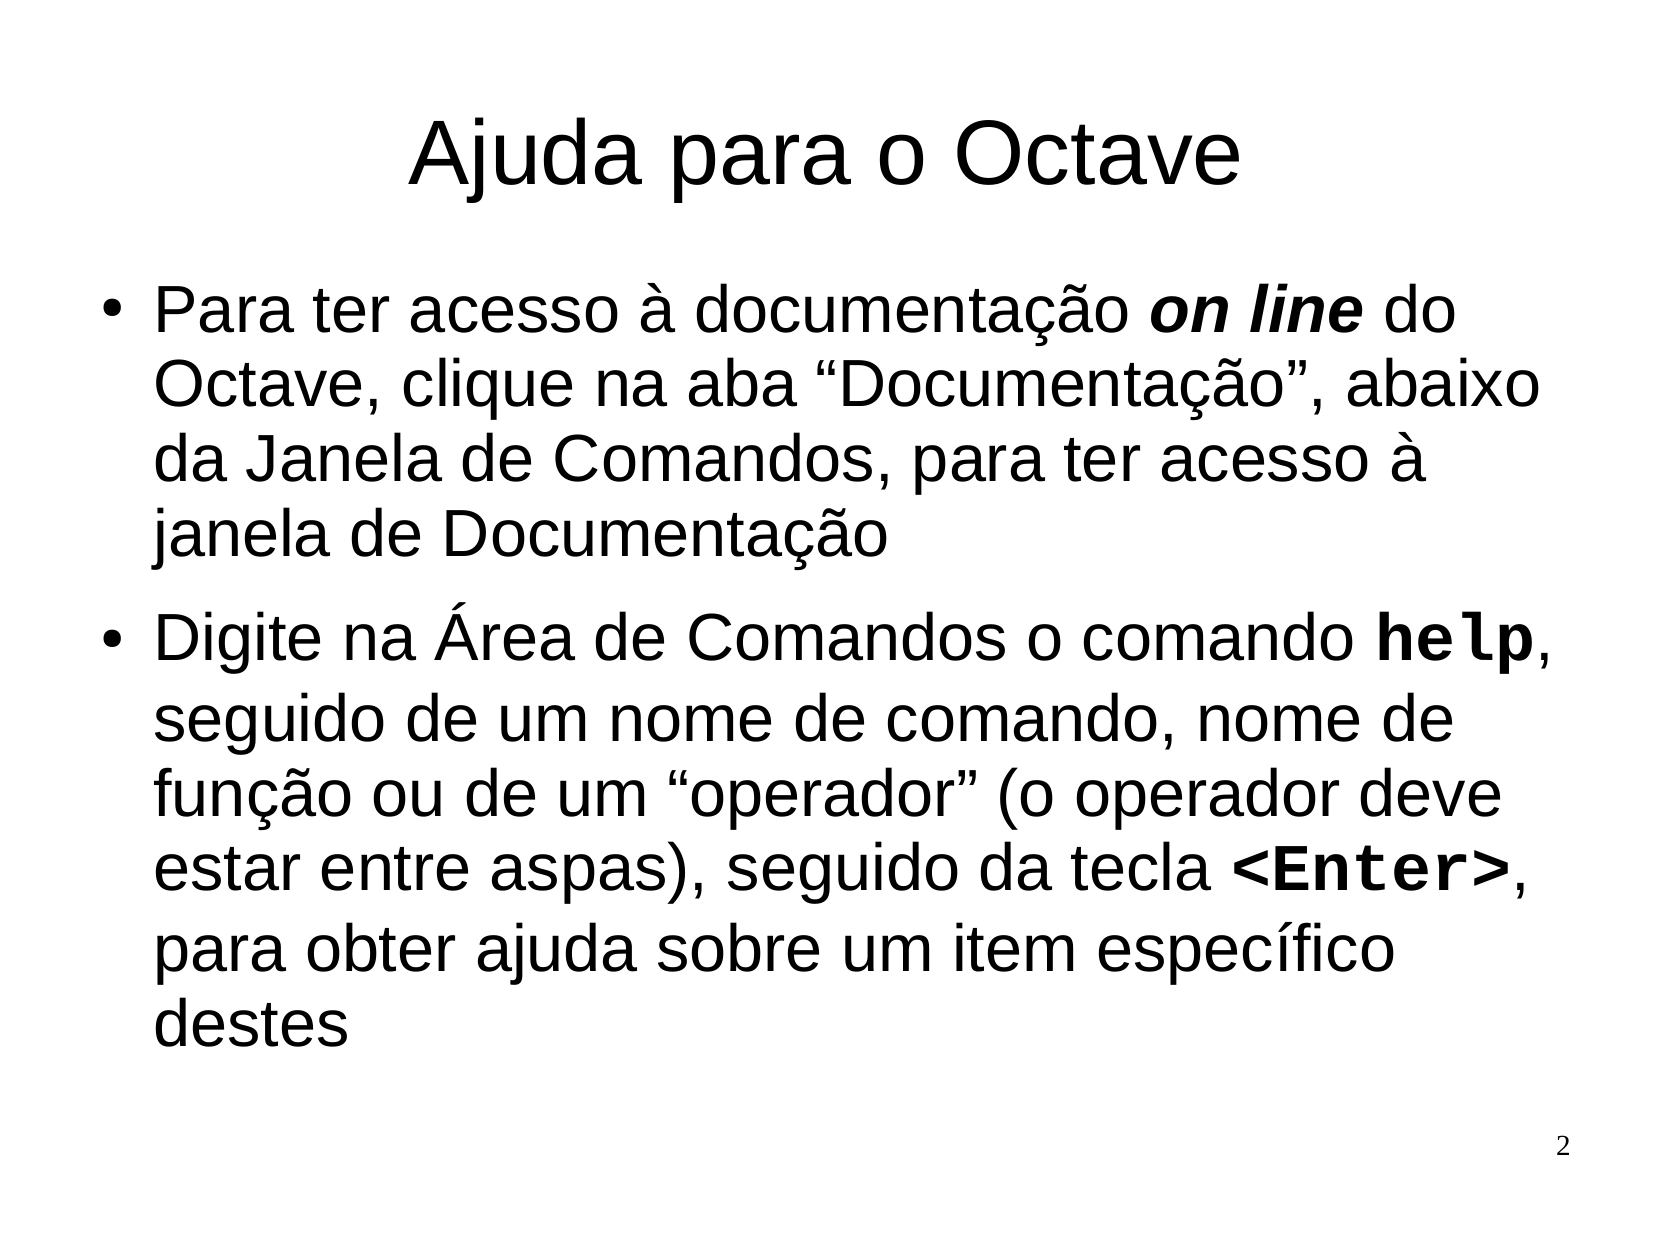

# Ajuda para o Octave
Para ter acesso à documentação on line do Octave, clique na aba “Documentação”, abaixo da Janela de Comandos, para ter acesso à janela de Documentação
Digite na Área de Comandos o comando help, seguido de um nome de comando, nome de função ou de um “operador” (o operador deve estar entre aspas), seguido da tecla <Enter>, para obter ajuda sobre um item específico destes
2